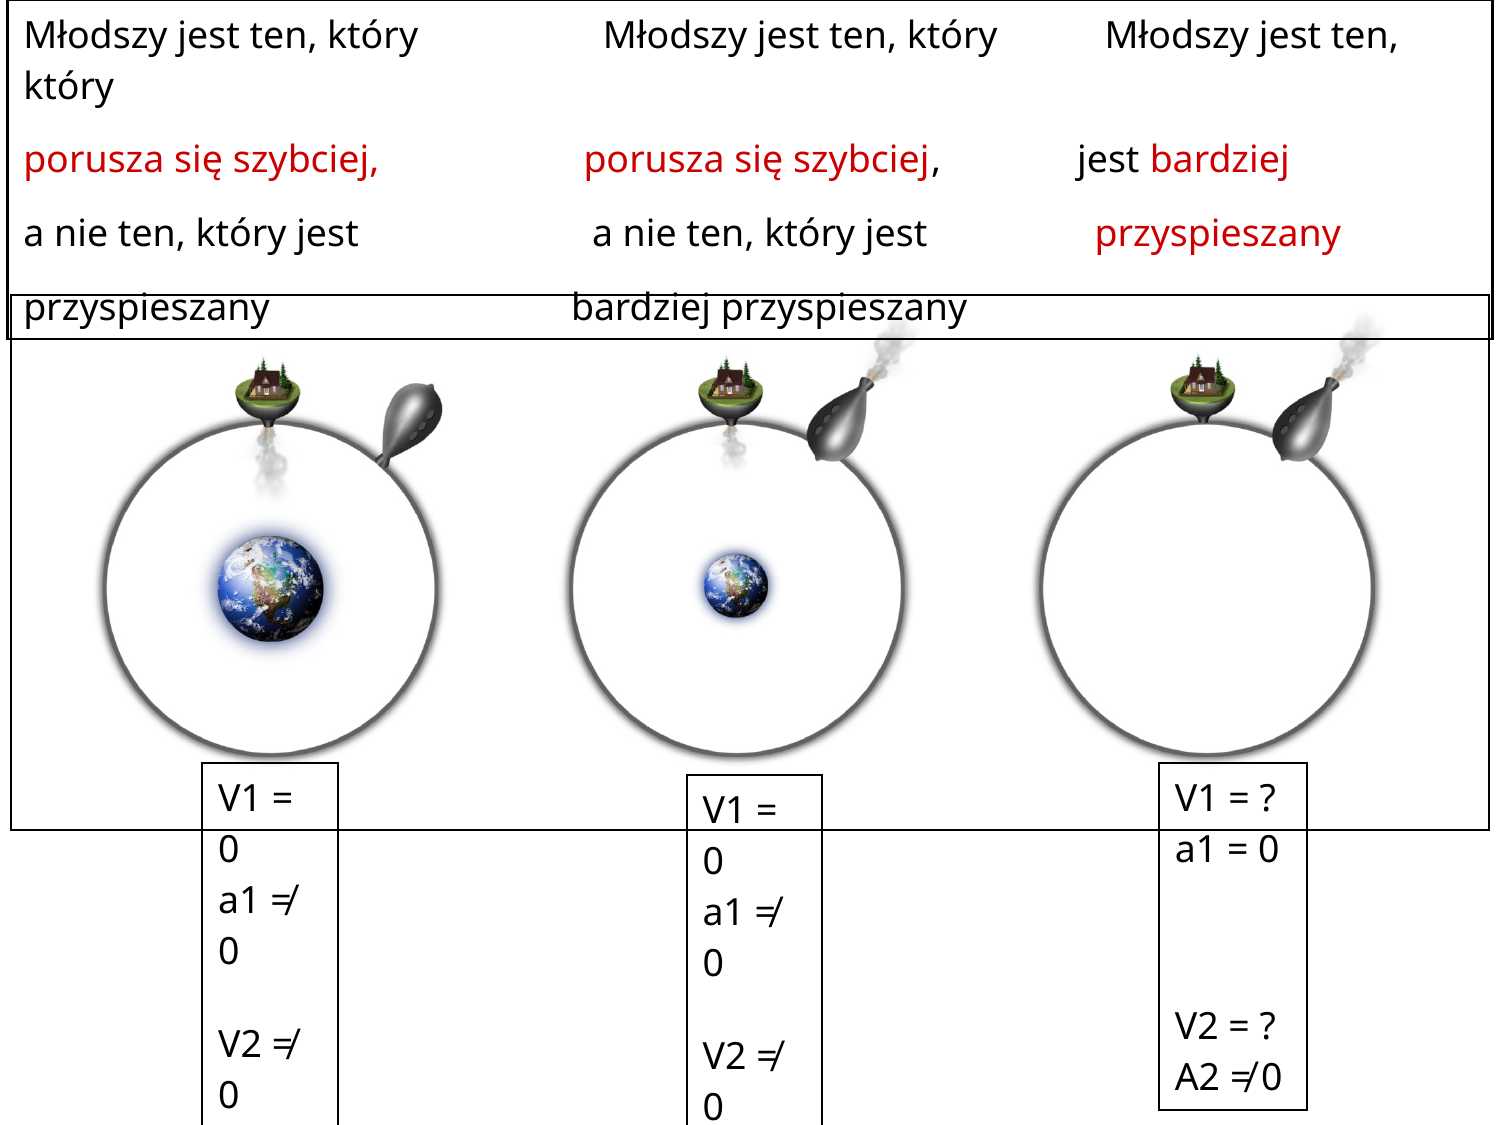

Młodszy jest ten, który Młodszy jest ten, który Młodszy jest ten, który
porusza się szybciej, porusza się szybciej, jest bardziej
a nie ten, który jest a nie ten, który jest przyspieszany
przyspieszany bardziej przyspieszany
V1 = 0
a1 ≠ 0
V2 ≠ 0
A2 = 0
V1 = ?
a1 = 0
V2 = ?
A2 ≠ 0
V1 = 0
a1 ≠ 0
V2 ≠ 0
A2 ≠ 0